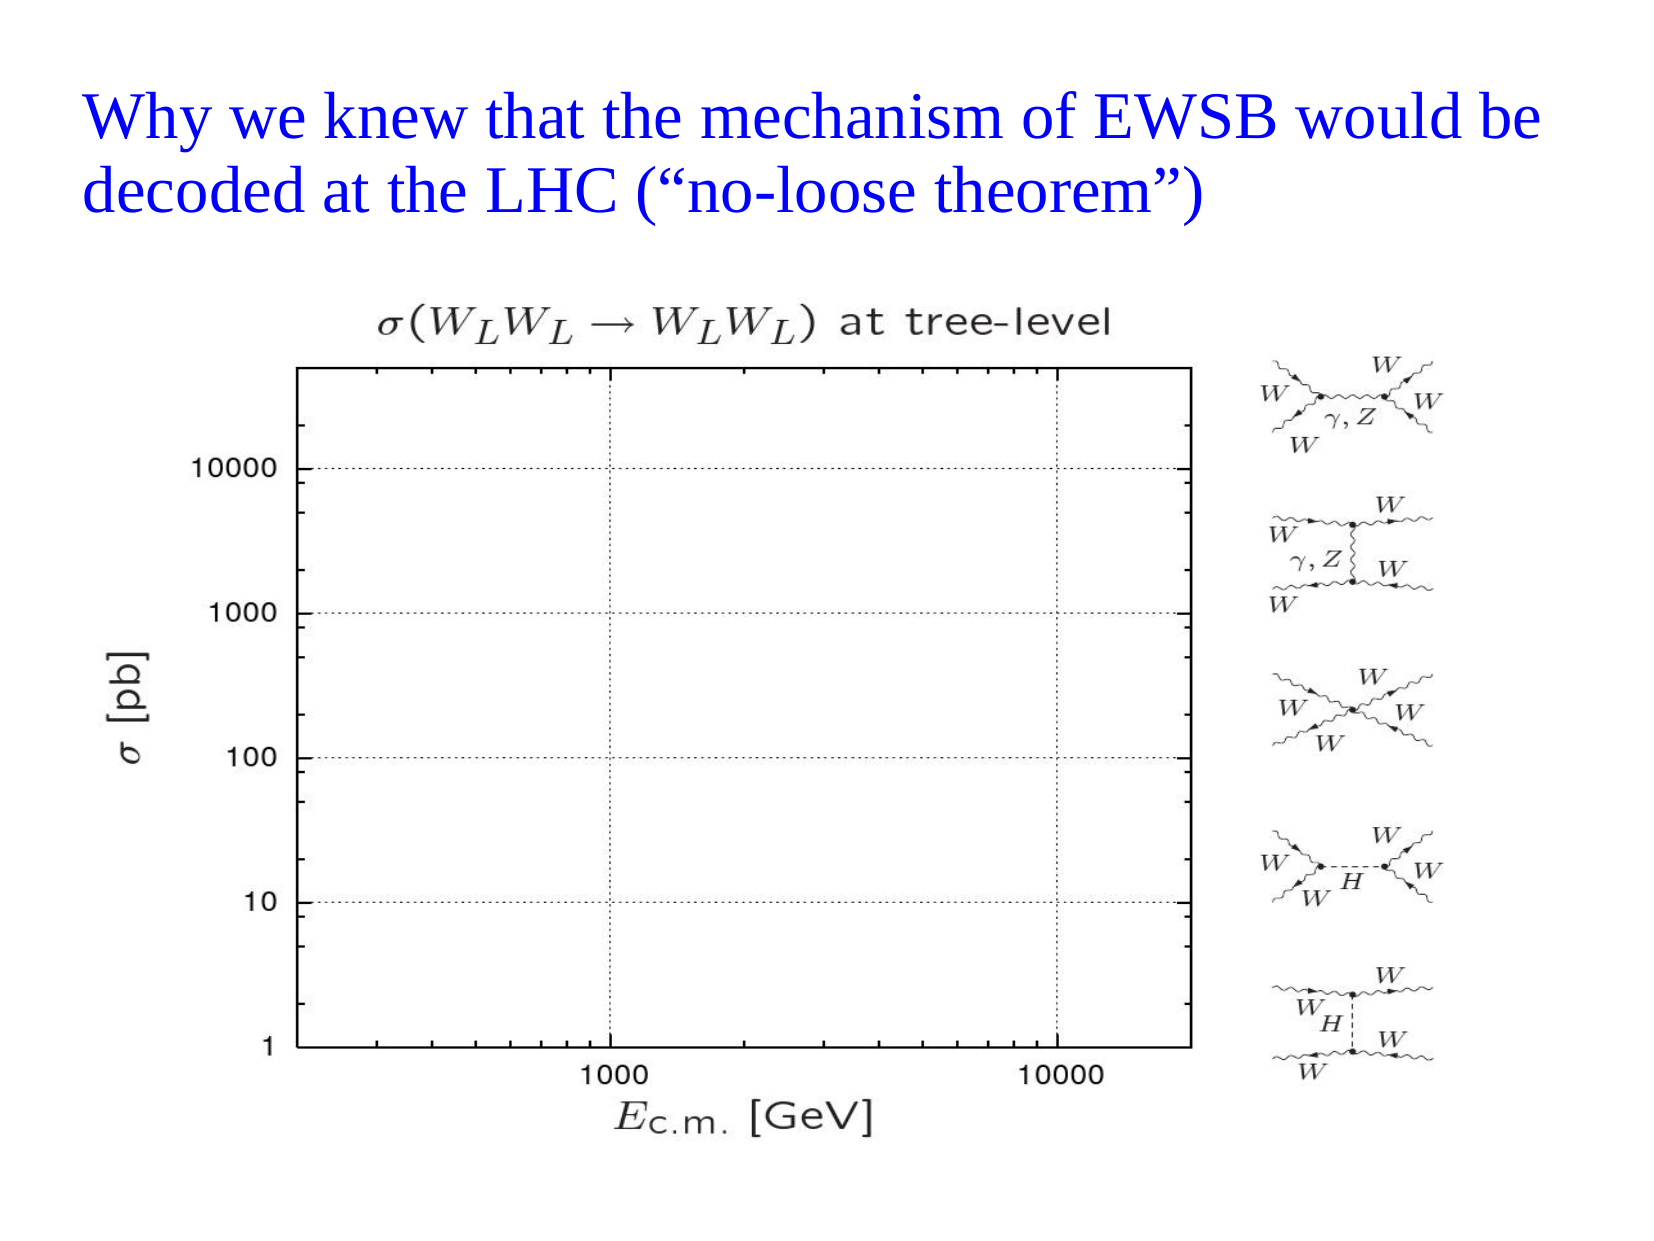

# Why we knew that the mechanism of EWSB would be decoded at the LHC (“no-loose theorem”)